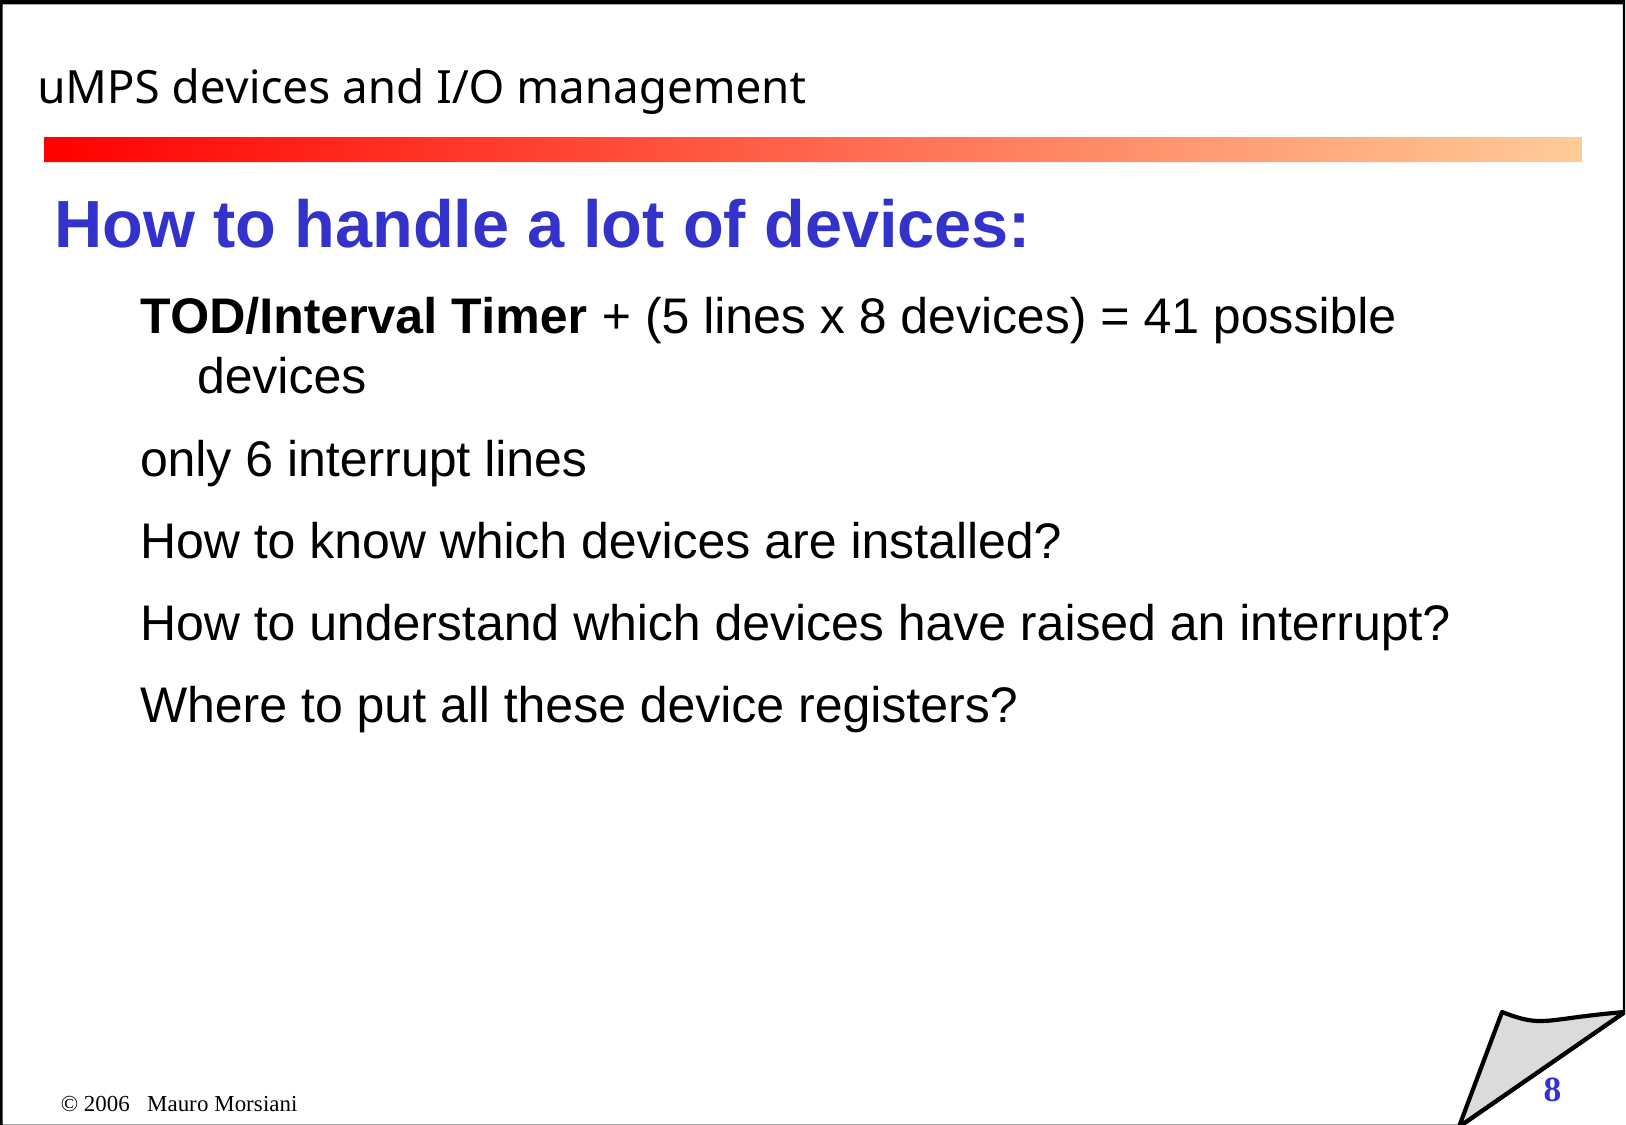

# uMPS devices and I/O management
How to handle a lot of devices:
TOD/Interval Timer + (5 lines x 8 devices) = 41 possible devices
only 6 interrupt lines
How to know which devices are installed?
How to understand which devices have raised an interrupt?
Where to put all these device registers?